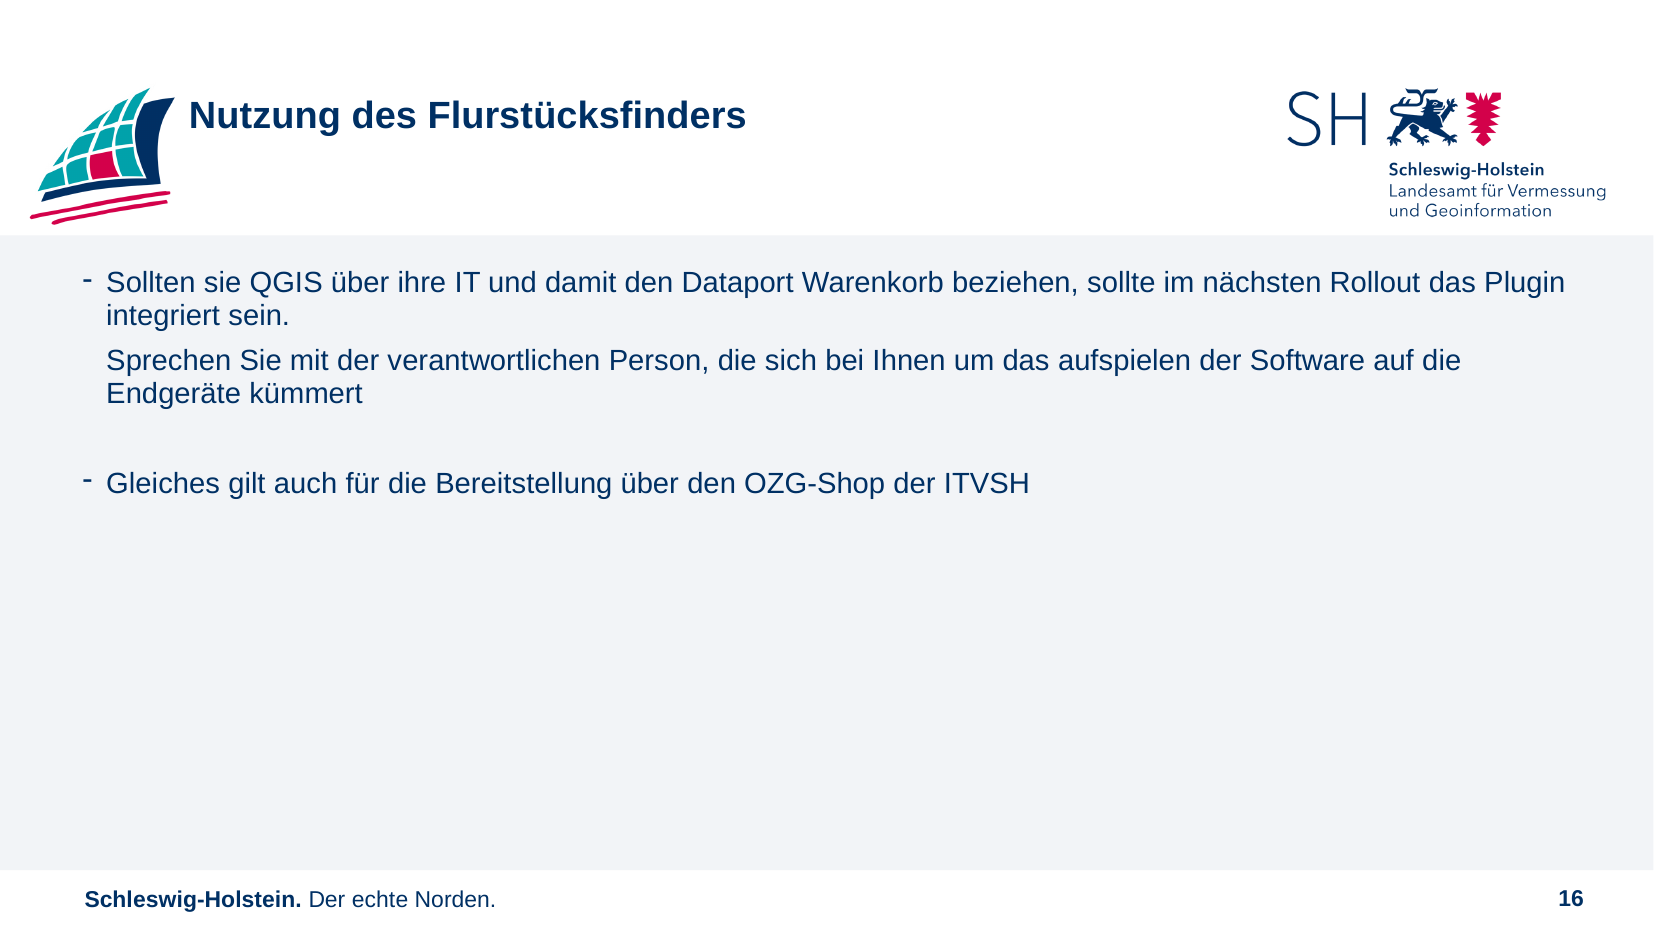

# Nutzung des Flurstücksfinders
Sollten sie QGIS über ihre IT und damit den Dataport Warenkorb beziehen, sollte im nächsten Rollout das Plugin integriert sein.
Sprechen Sie mit der verantwortlichen Person, die sich bei Ihnen um das aufspielen der Software auf die Endgeräte kümmert
Gleiches gilt auch für die Bereitstellung über den OZG-Shop der ITVSH
16